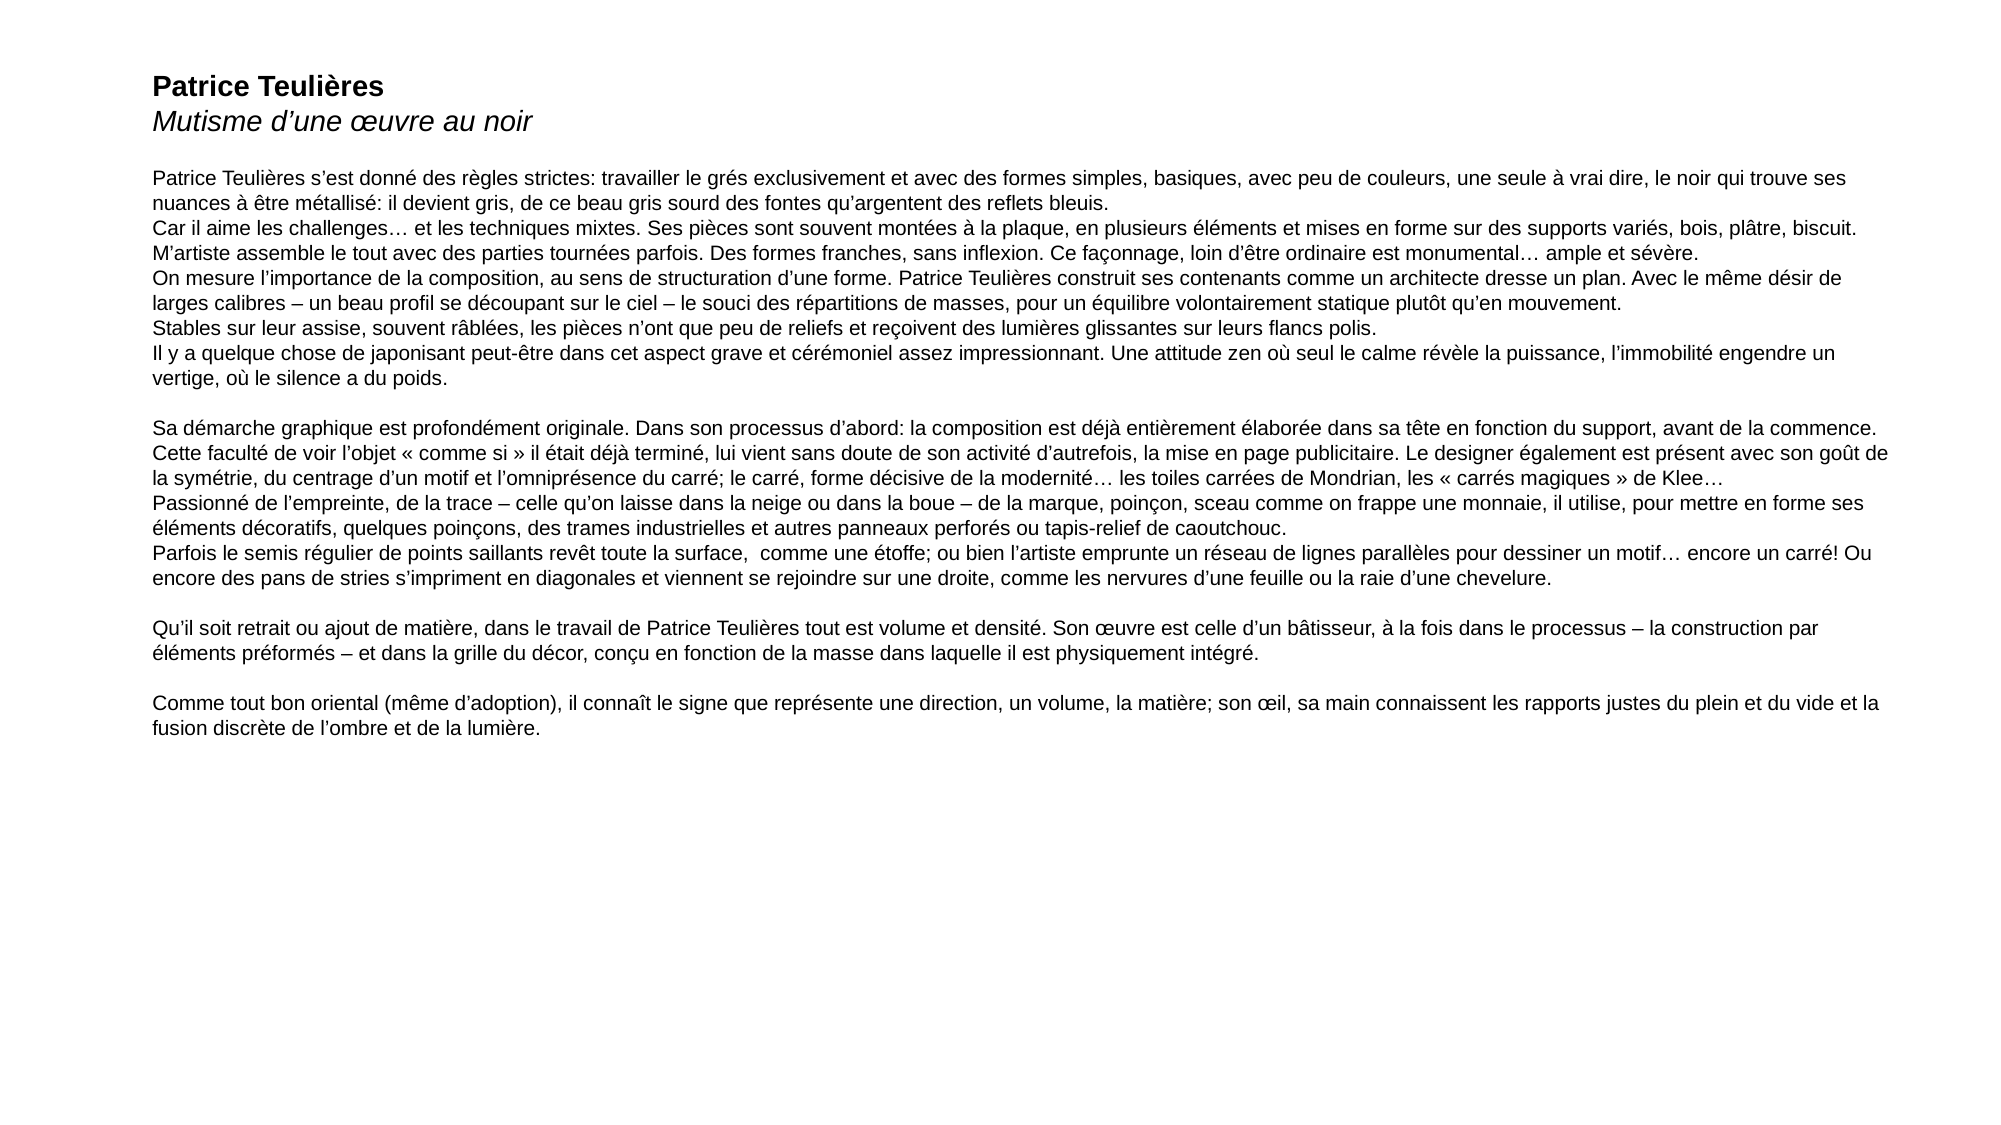

# Patrice Teulières Mutisme d’une œuvre au noir Patrice Teulières s’est donné des règles strictes: travailler le grés exclusivement et avec des formes simples, basiques, avec peu de couleurs, une seule à vrai dire, le noir qui trouve ses nuances à être métallisé: il devient gris, de ce beau gris sourd des fontes qu’argentent des reflets bleuis. Car il aime les challenges… et les techniques mixtes. Ses pièces sont souvent montées à la plaque, en plusieurs éléments et mises en forme sur des supports variés, bois, plâtre, biscuit. M’artiste assemble le tout avec des parties tournées parfois. Des formes franches, sans inflexion. Ce façonnage, loin d’être ordinaire est monumental… ample et sévère. On mesure l’importance de la composition, au sens de structuration d’une forme. Patrice Teulières construit ses contenants comme un architecte dresse un plan. Avec le même désir de larges calibres – un beau profil se découpant sur le ciel – le souci des répartitions de masses, pour un équilibre volontairement statique plutôt qu’en mouvement. Stables sur leur assise, souvent râblées, les pièces n’ont que peu de reliefs et reçoivent des lumières glissantes sur leurs flancs polis. Il y a quelque chose de japonisant peut-être dans cet aspect grave et cérémoniel assez impressionnant. Une attitude zen où seul le calme révèle la puissance, l’immobilité engendre un vertige, où le silence a du poids. Sa démarche graphique est profondément originale. Dans son processus d’abord: la composition est déjà entièrement élaborée dans sa tête en fonction du support, avant de la commence. Cette faculté de voir l’objet « comme si » il était déjà terminé, lui vient sans doute de son activité d’autrefois, la mise en page publicitaire. Le designer également est présent avec son goût de la symétrie, du centrage d’un motif et l’omniprésence du carré; le carré, forme décisive de la modernité… les toiles carrées de Mondrian, les « carrés magiques » de Klee… Passionné de l’empreinte, de la trace – celle qu’on laisse dans la neige ou dans la boue – de la marque, poinçon, sceau comme on frappe une monnaie, il utilise, pour mettre en forme ses éléments décoratifs, quelques poinçons, des trames industrielles et autres panneaux perforés ou tapis-relief de caoutchouc. Parfois le semis régulier de points saillants revêt toute la surface, comme une étoffe; ou bien l’artiste emprunte un réseau de lignes parallèles pour dessiner un motif… encore un carré! Ou encore des pans de stries s’impriment en diagonales et viennent se rejoindre sur une droite, comme les nervures d’une feuille ou la raie d’une chevelure. Qu’il soit retrait ou ajout de matière, dans le travail de Patrice Teulières tout est volume et densité. Son œuvre est celle d’un bâtisseur, à la fois dans le processus – la construction par éléments préformés – et dans la grille du décor, conçu en fonction de la masse dans laquelle il est physiquement intégré. Comme tout bon oriental (même d’adoption), il connaît le signe que représente une direction, un volume, la matière; son œil, sa main connaissent les rapports justes du plein et du vide et la fusion discrète de l’ombre et de la lumière.